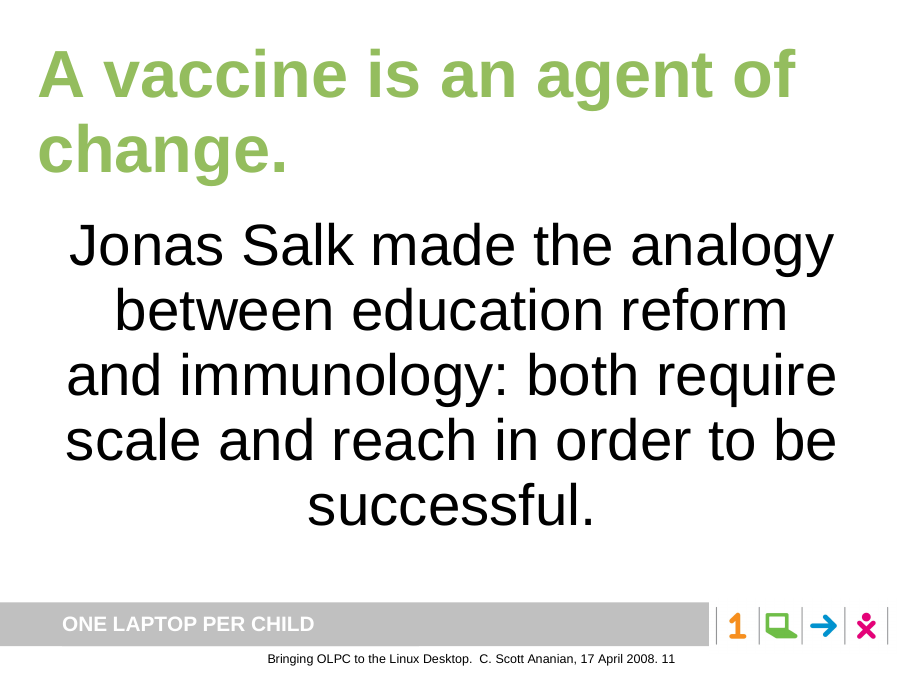

# A vaccine is an agent of change.
Jonas Salk made the analogy between education reform and immunology: both require scale and reach in order to be successful.